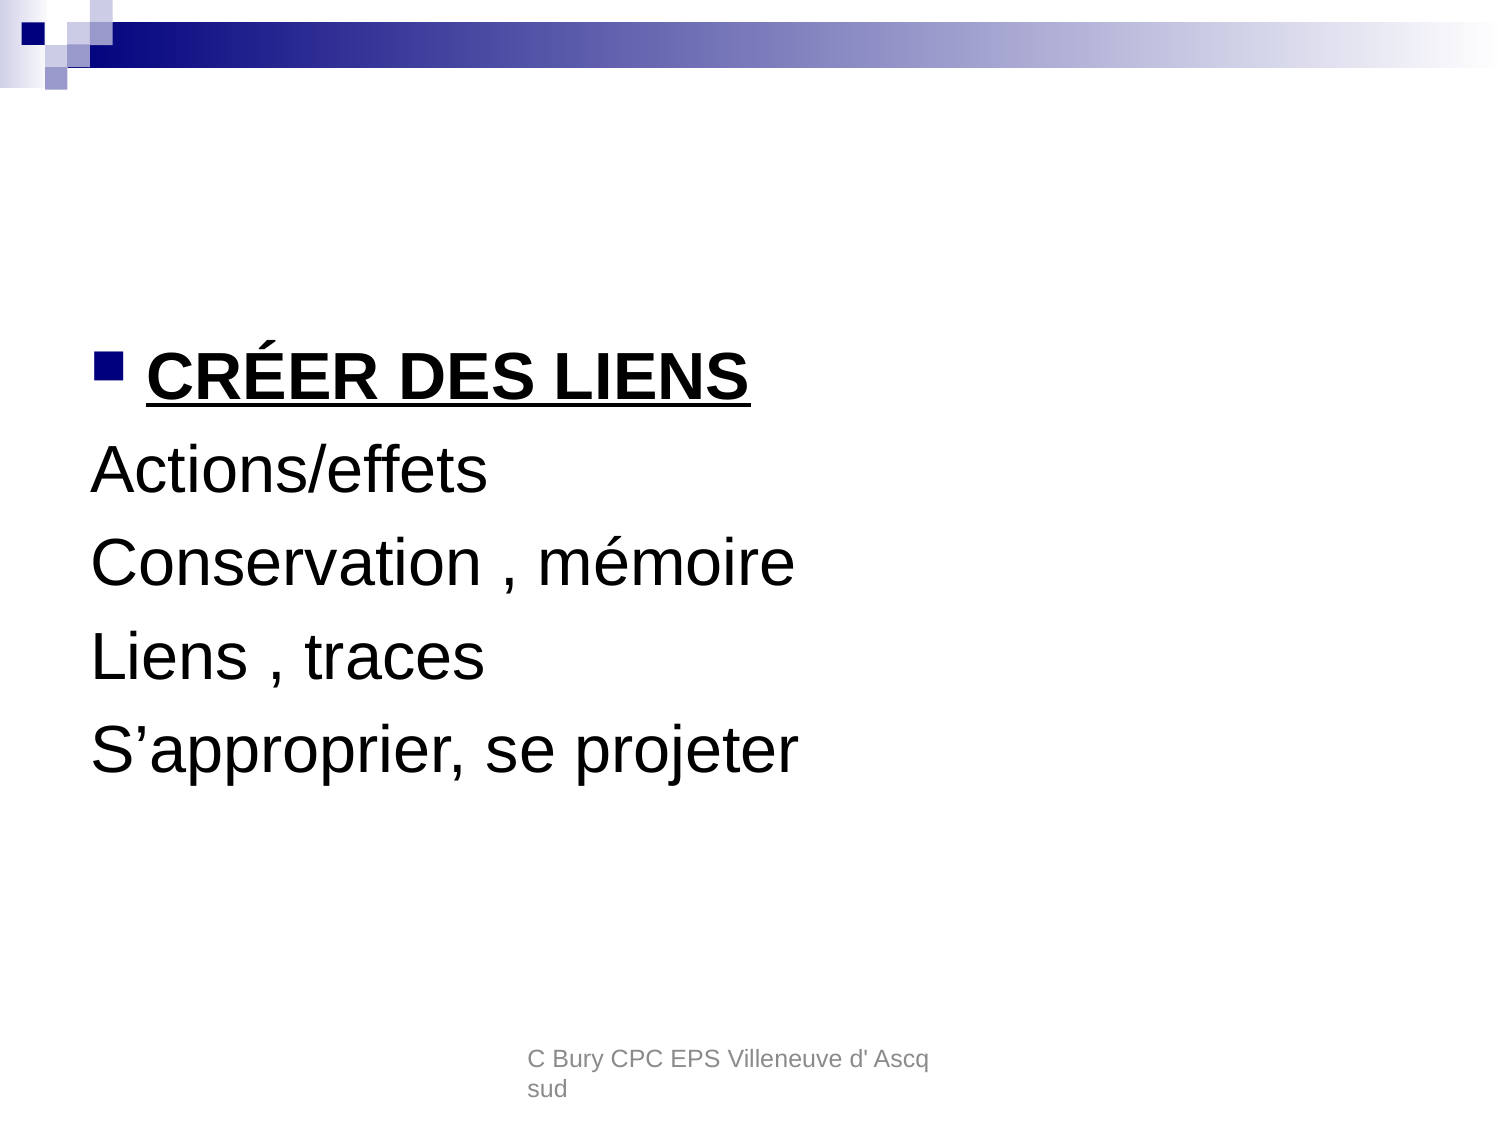

# CRÉER DES LIENS
Actions/effets
Conservation , mémoire
Liens , traces
S’approprier, se projeter
C Bury CPC EPS Villeneuve d' Ascq sud